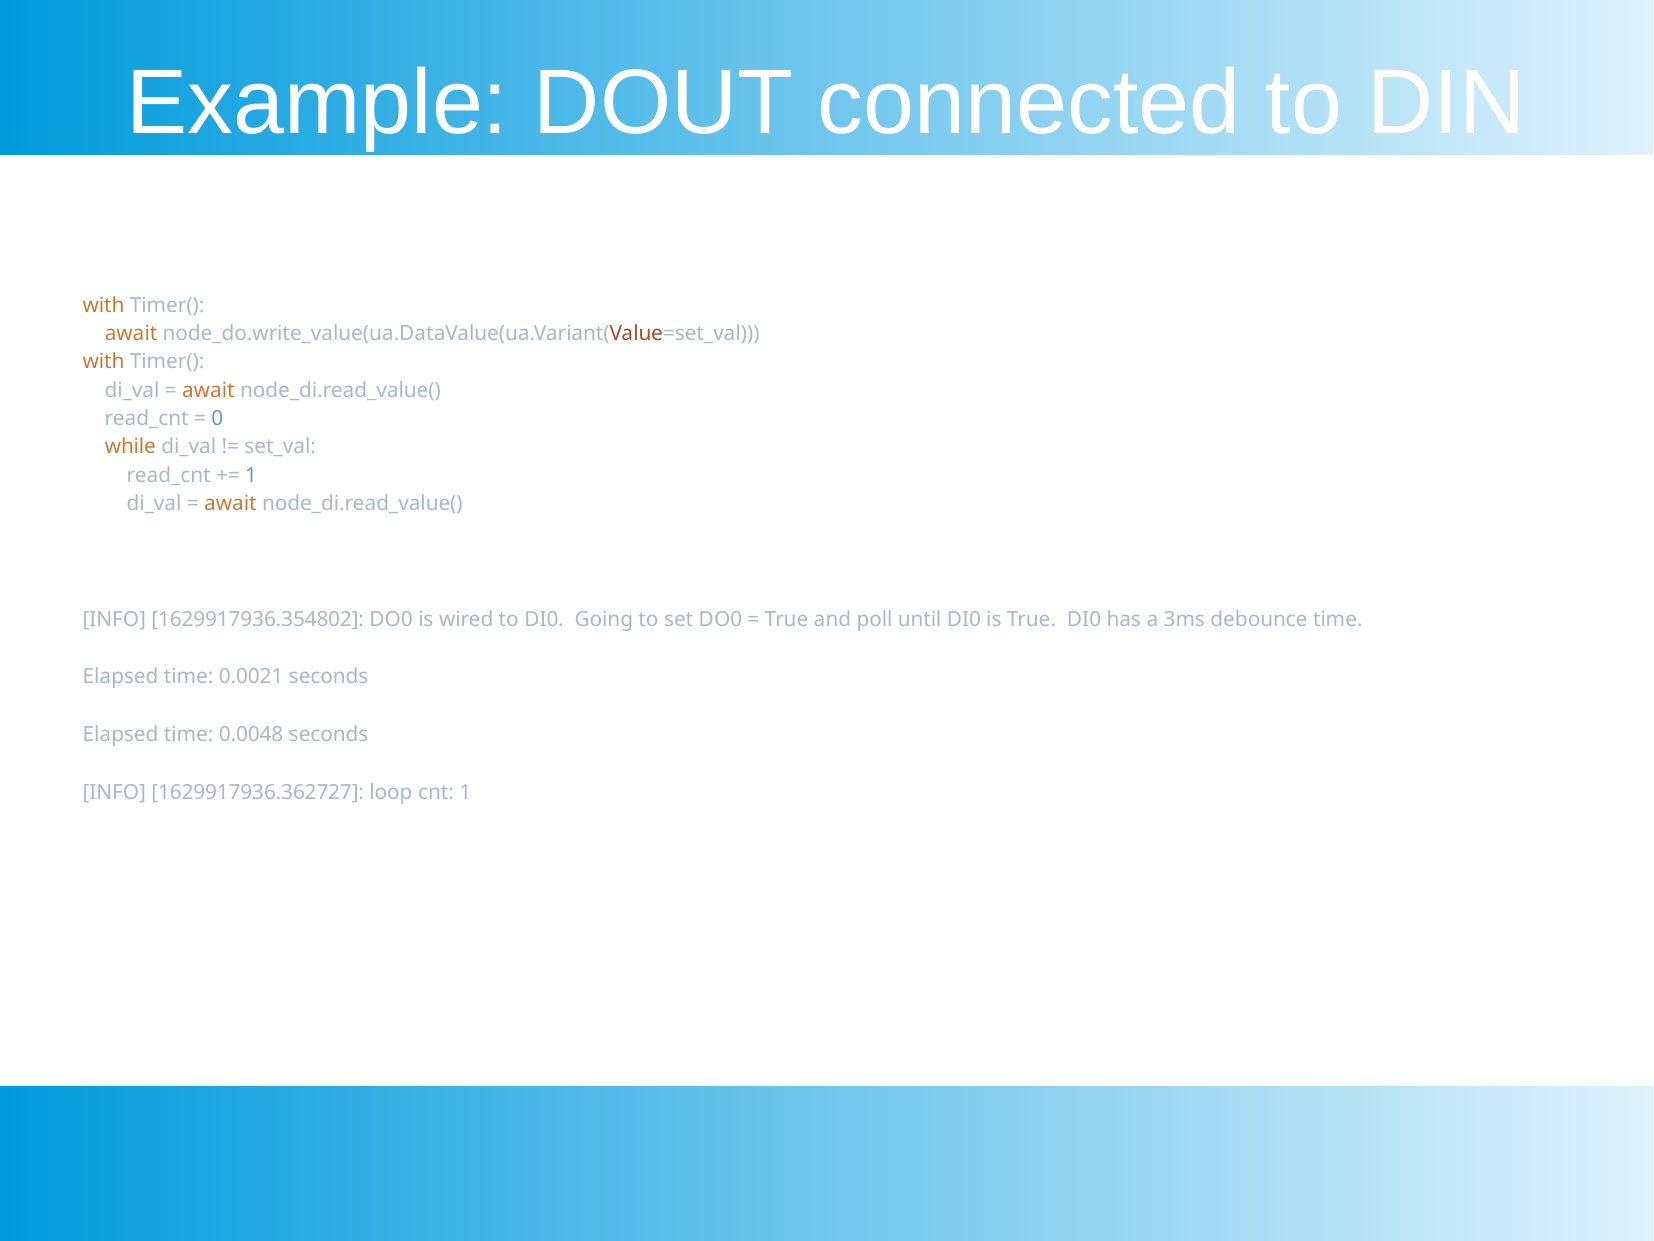

# Example: DOUT connected to DIN
with Timer():
 await node_do.write_value(ua.DataValue(ua.Variant(Value=set_val)))
with Timer():
 di_val = await node_di.read_value()
 read_cnt = 0
 while di_val != set_val:
 read_cnt += 1
 di_val = await node_di.read_value()
[INFO] [1629917936.354802]: DO0 is wired to DI0. Going to set DO0 = True and poll until DI0 is True. DI0 has a 3ms debounce time.
Elapsed time: 0.0021 seconds
Elapsed time: 0.0048 seconds
[INFO] [1629917936.362727]: loop cnt: 1